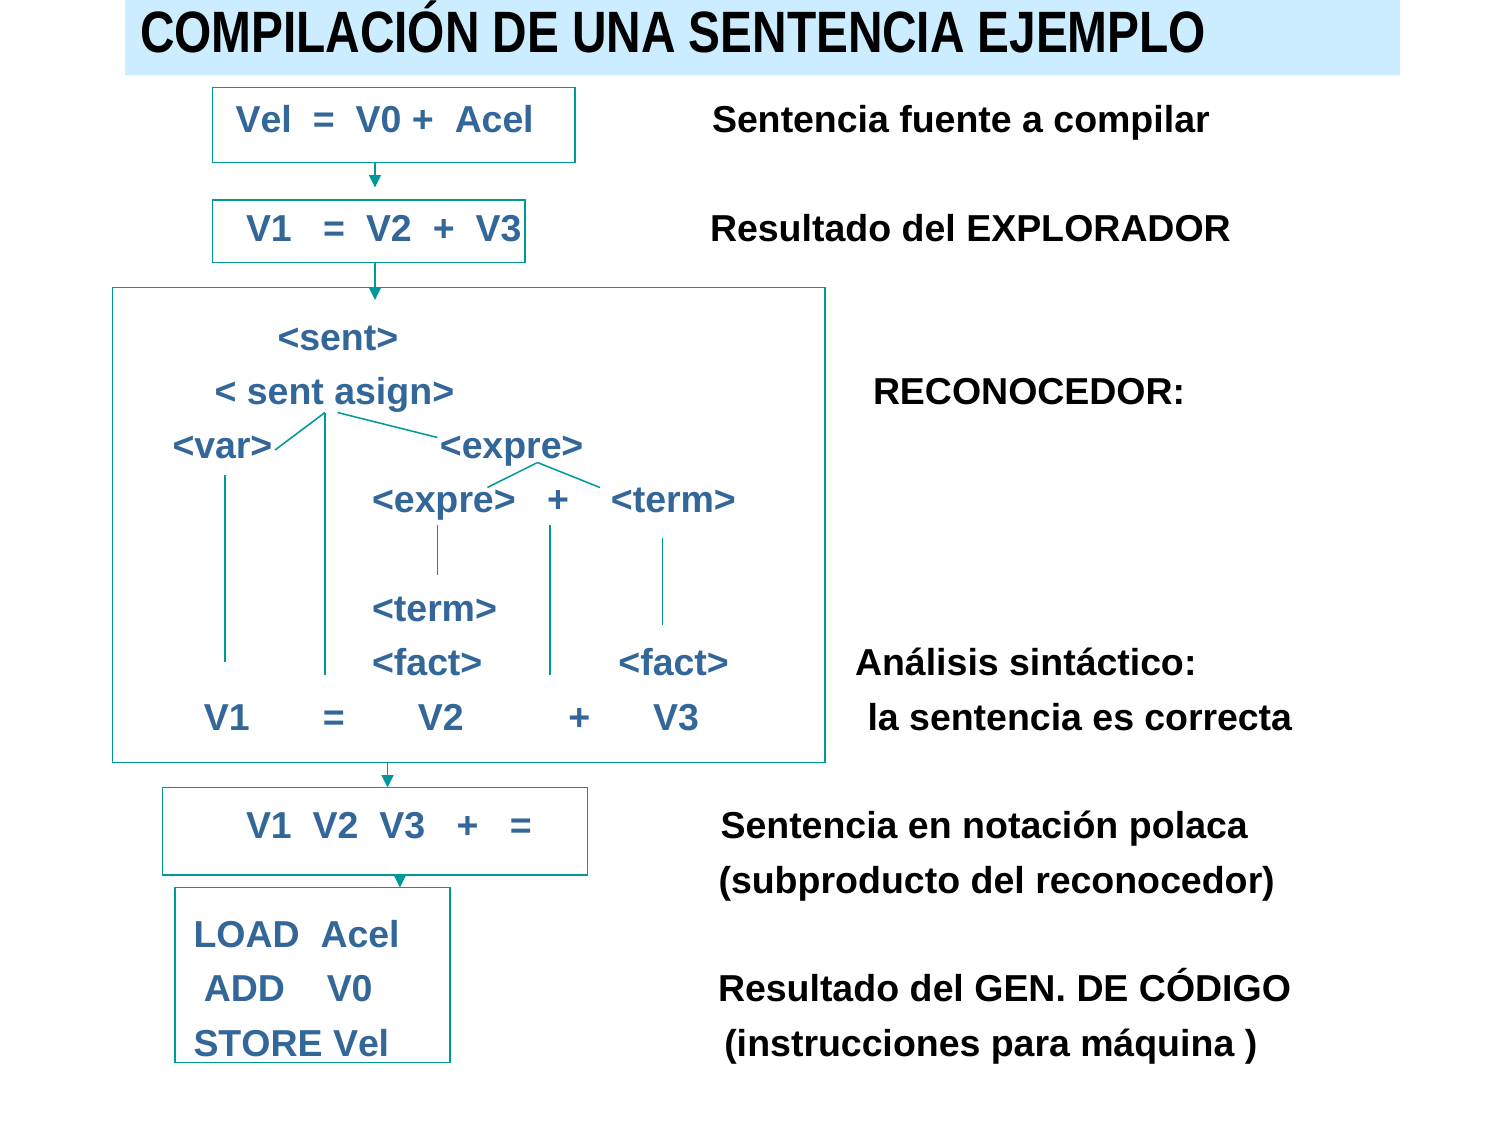

# COMPILACIÓN DE UNA SENTENCIA EJEMPLO
 Vel = V0 + Acel Sentencia fuente a compilar
 V1 = V2 + V3 Resultado del EXPLORADOR
 <sent>
 < sent asign> RECONOCEDOR:
 <var> <expre>
 <expre> + <term>
 <term>
 <fact> <fact> Análisis sintáctico:
 V1 = V2 + V3 la sentencia es correcta
 V1 V2 V3 + = Sentencia en notación polaca
 (subproducto del reconocedor)
 LOAD Acel
 ADD V0 Resultado del GEN. DE CÓDIGO
 STORE Vel (instrucciones para máquina )
Año 2004
25